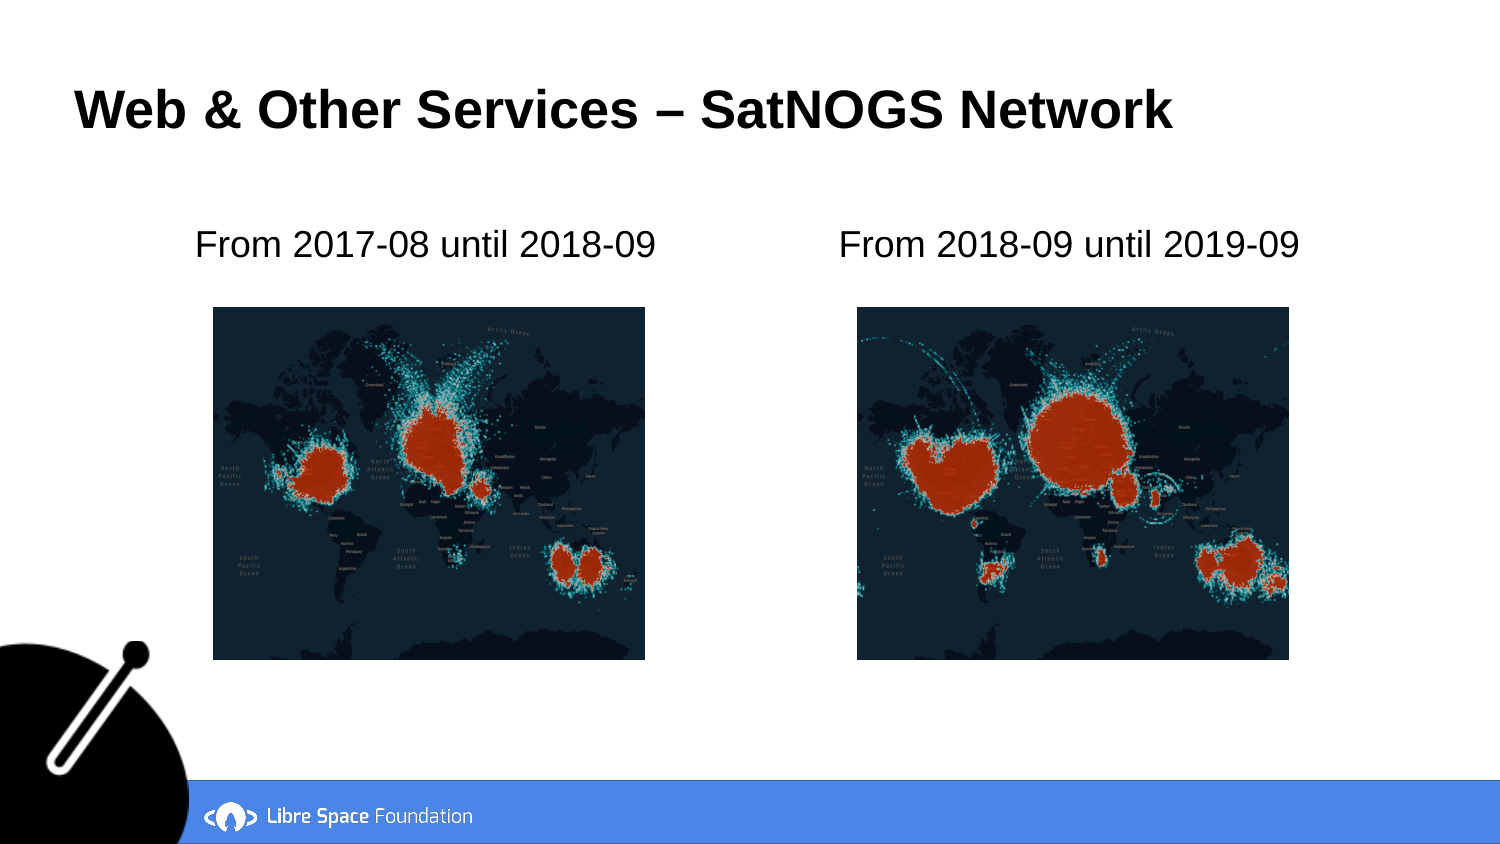

# Web & Other Services – SatNOGS Network
From 2017-08 until 2018-09
From 2018-09 until 2019-09